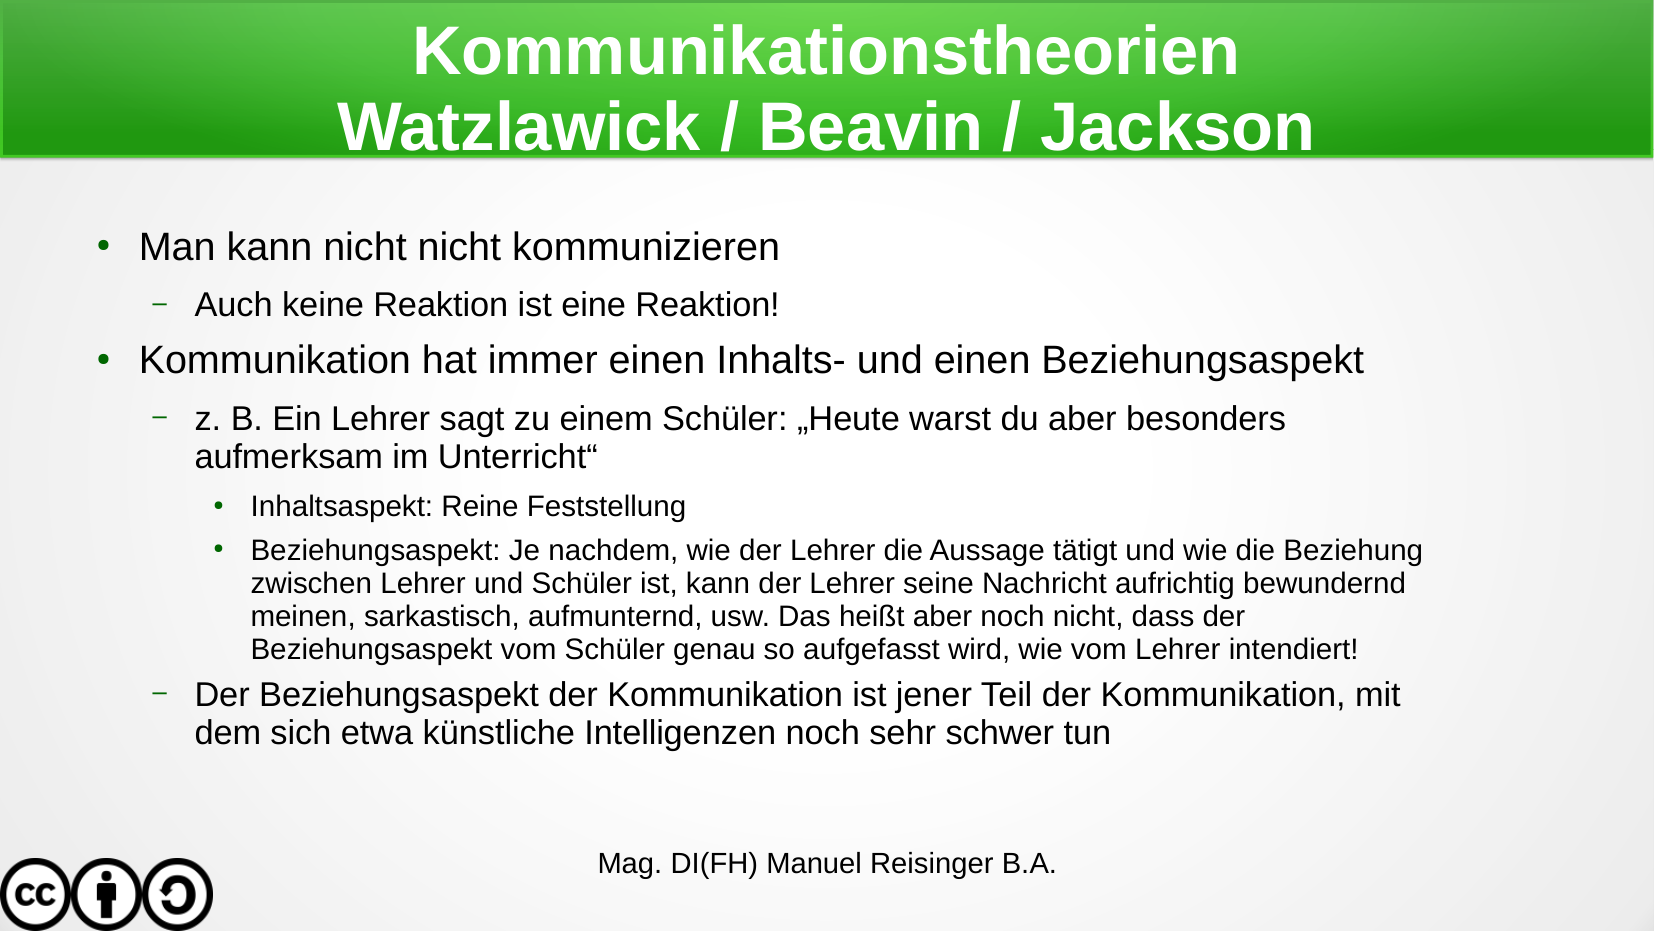

# Kommunikationstheorien Watzlawick / Beavin / Jackson
Man kann nicht nicht kommunizieren
Auch keine Reaktion ist eine Reaktion!
Kommunikation hat immer einen Inhalts- und einen Beziehungsaspekt
z. B. Ein Lehrer sagt zu einem Schüler: „Heute warst du aber besonders aufmerksam im Unterricht“
Inhaltsaspekt: Reine Feststellung
Beziehungsaspekt: Je nachdem, wie der Lehrer die Aussage tätigt und wie die Beziehung zwischen Lehrer und Schüler ist, kann der Lehrer seine Nachricht aufrichtig bewundernd meinen, sarkastisch, aufmunternd, usw. Das heißt aber noch nicht, dass der Beziehungsaspekt vom Schüler genau so aufgefasst wird, wie vom Lehrer intendiert!
Der Beziehungsaspekt der Kommunikation ist jener Teil der Kommunikation, mit dem sich etwa künstliche Intelligenzen noch sehr schwer tun